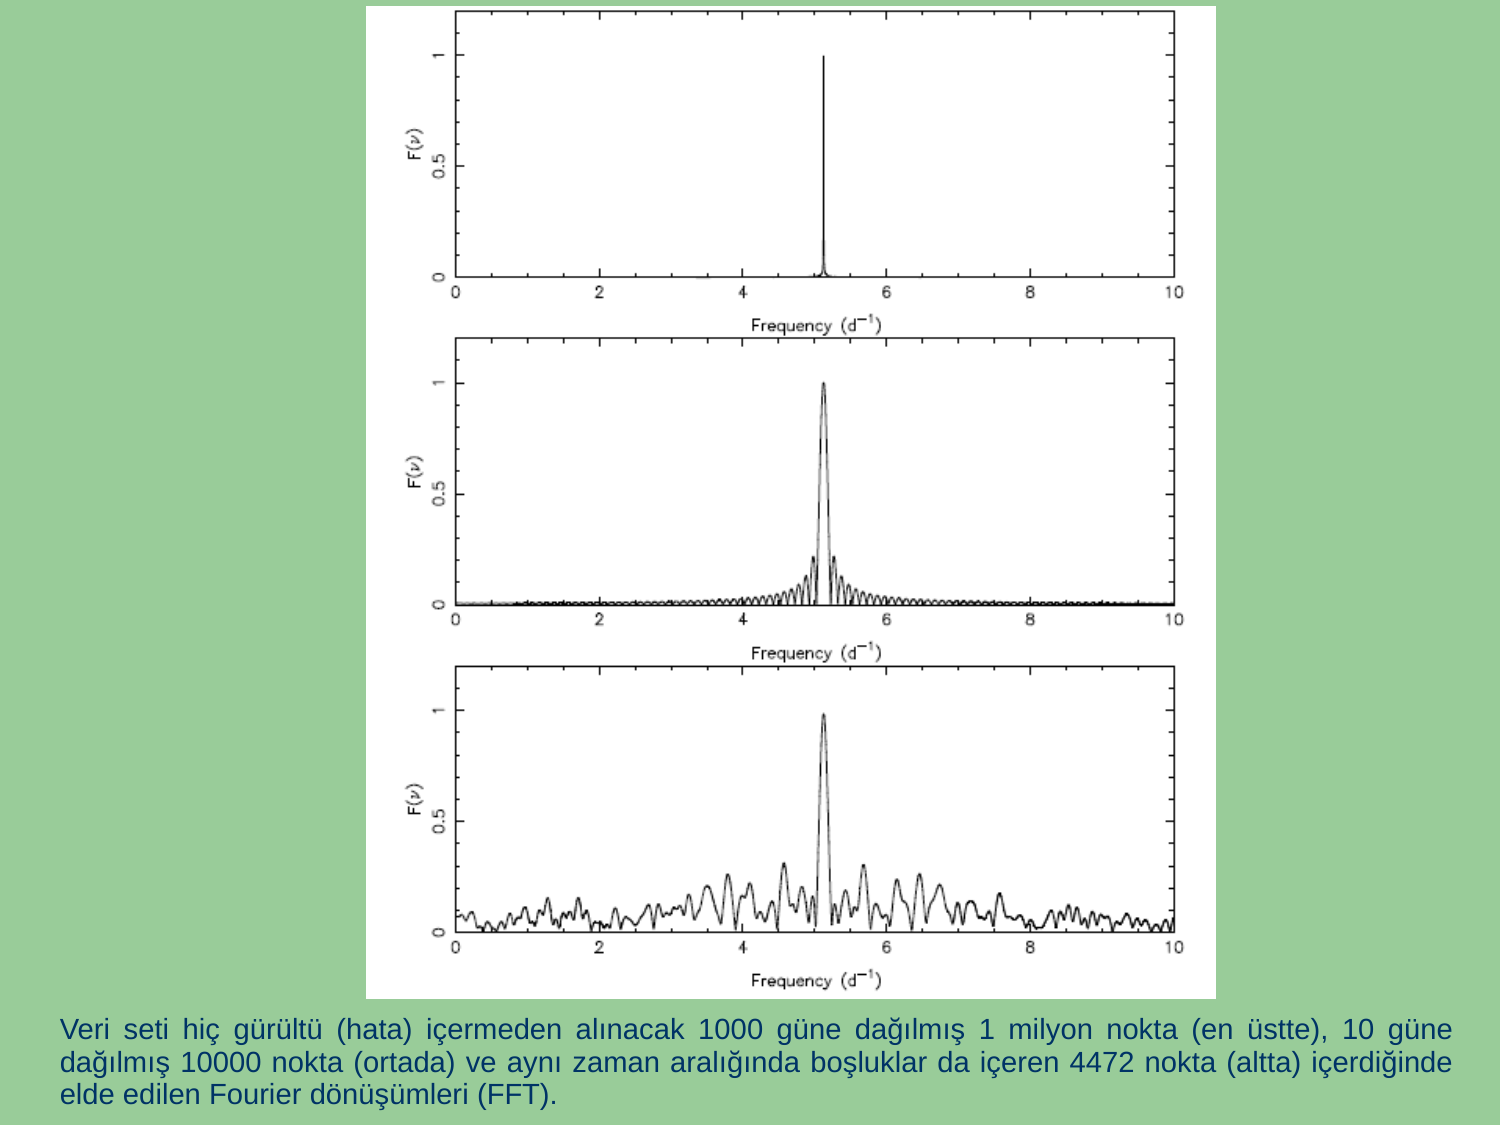

Veri seti hiç gürültü (hata) içermeden alınacak 1000 güne dağılmış 1 milyon nokta (en üstte), 10 güne dağılmış 10000 nokta (ortada) ve aynı zaman aralığında boşluklar da içeren 4472 nokta (altta) içerdiğinde elde edilen Fourier dönüşümleri (FFT).